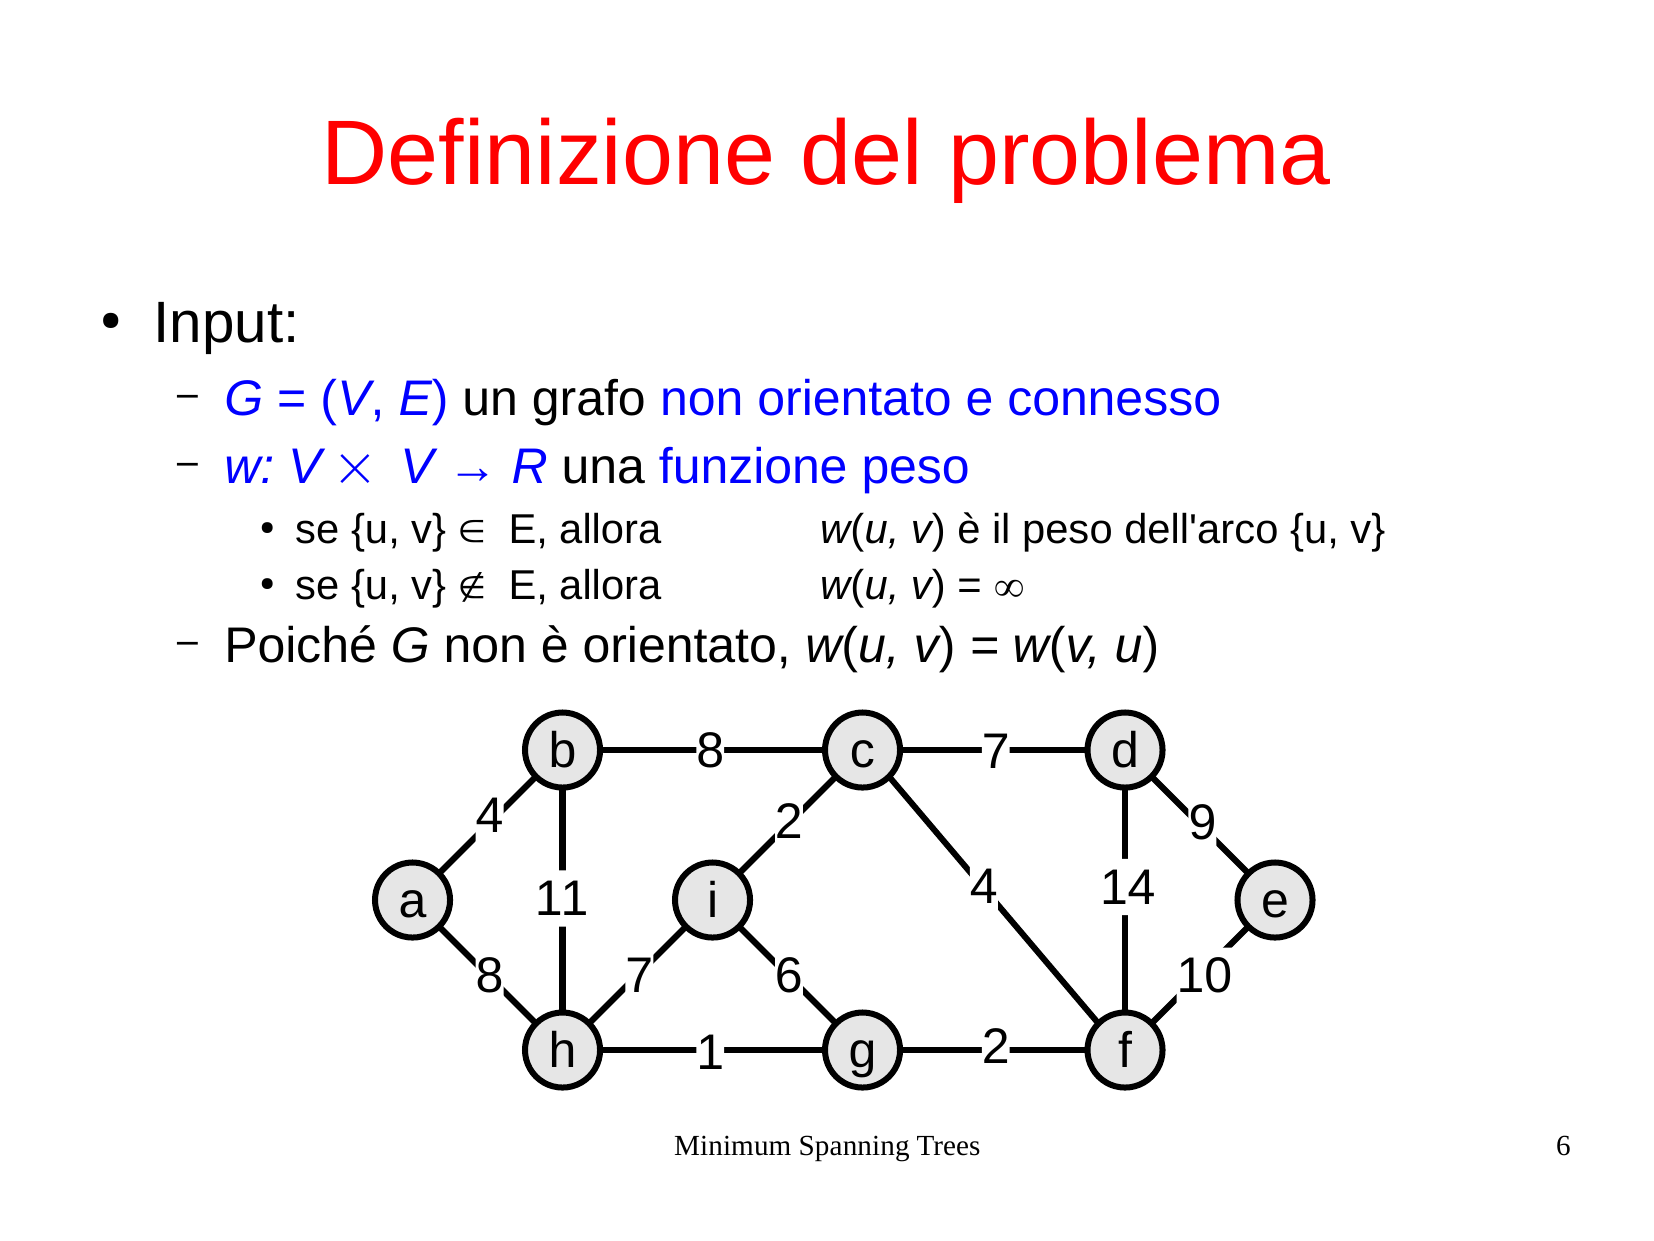

# Definizione del problema
Input:
G = (V, E) un grafo non orientato e connesso
w: V  V → R una funzione peso
se {u, v}  E, allora 		w(u, v) è il peso dell'arco {u, v}
se {u, v}  E, allora 		w(u, v) = 
Poiché G non è orientato, w(u, v) = w(v, u)
b
c
d
8
7
4
2
9
4
14
a
i
e
11
8
7
6
10
h
g
f
2
1
Minimum Spanning Trees
6